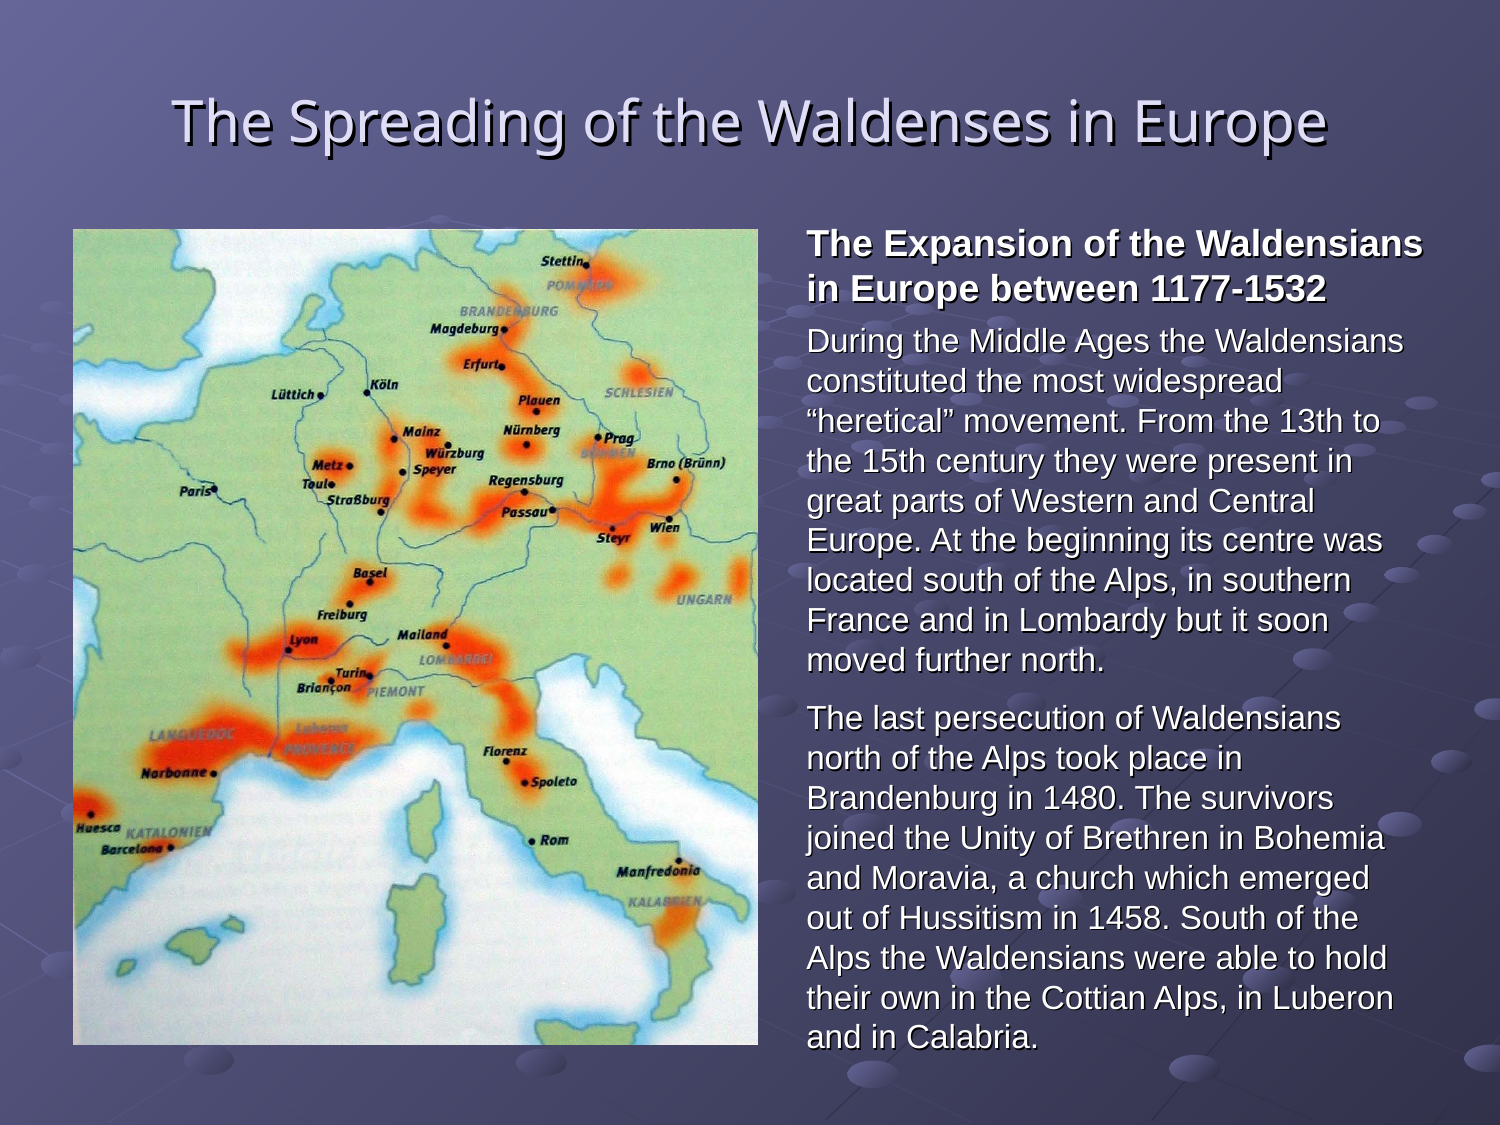

# The Spreading of the Waldenses in Europe
The Expansion of the Waldensians in Europe between 1177-1532
During the Middle Ages the Waldensians constituted the most widespread “heretical” movement. From the 13th to the 15th century they were present in great parts of Western and Central Europe. At the beginning its centre was located south of the Alps, in southern France and in Lombardy but it soon moved further north.
The last persecution of Waldensians north of the Alps took place in Brandenburg in 1480. The survivors joined the Unity of Brethren in Bohemia and Moravia, a church which emerged out of Hussitism in 1458. South of the Alps the Waldensians were able to hold their own in the Cottian Alps, in Luberon and in Calabria.